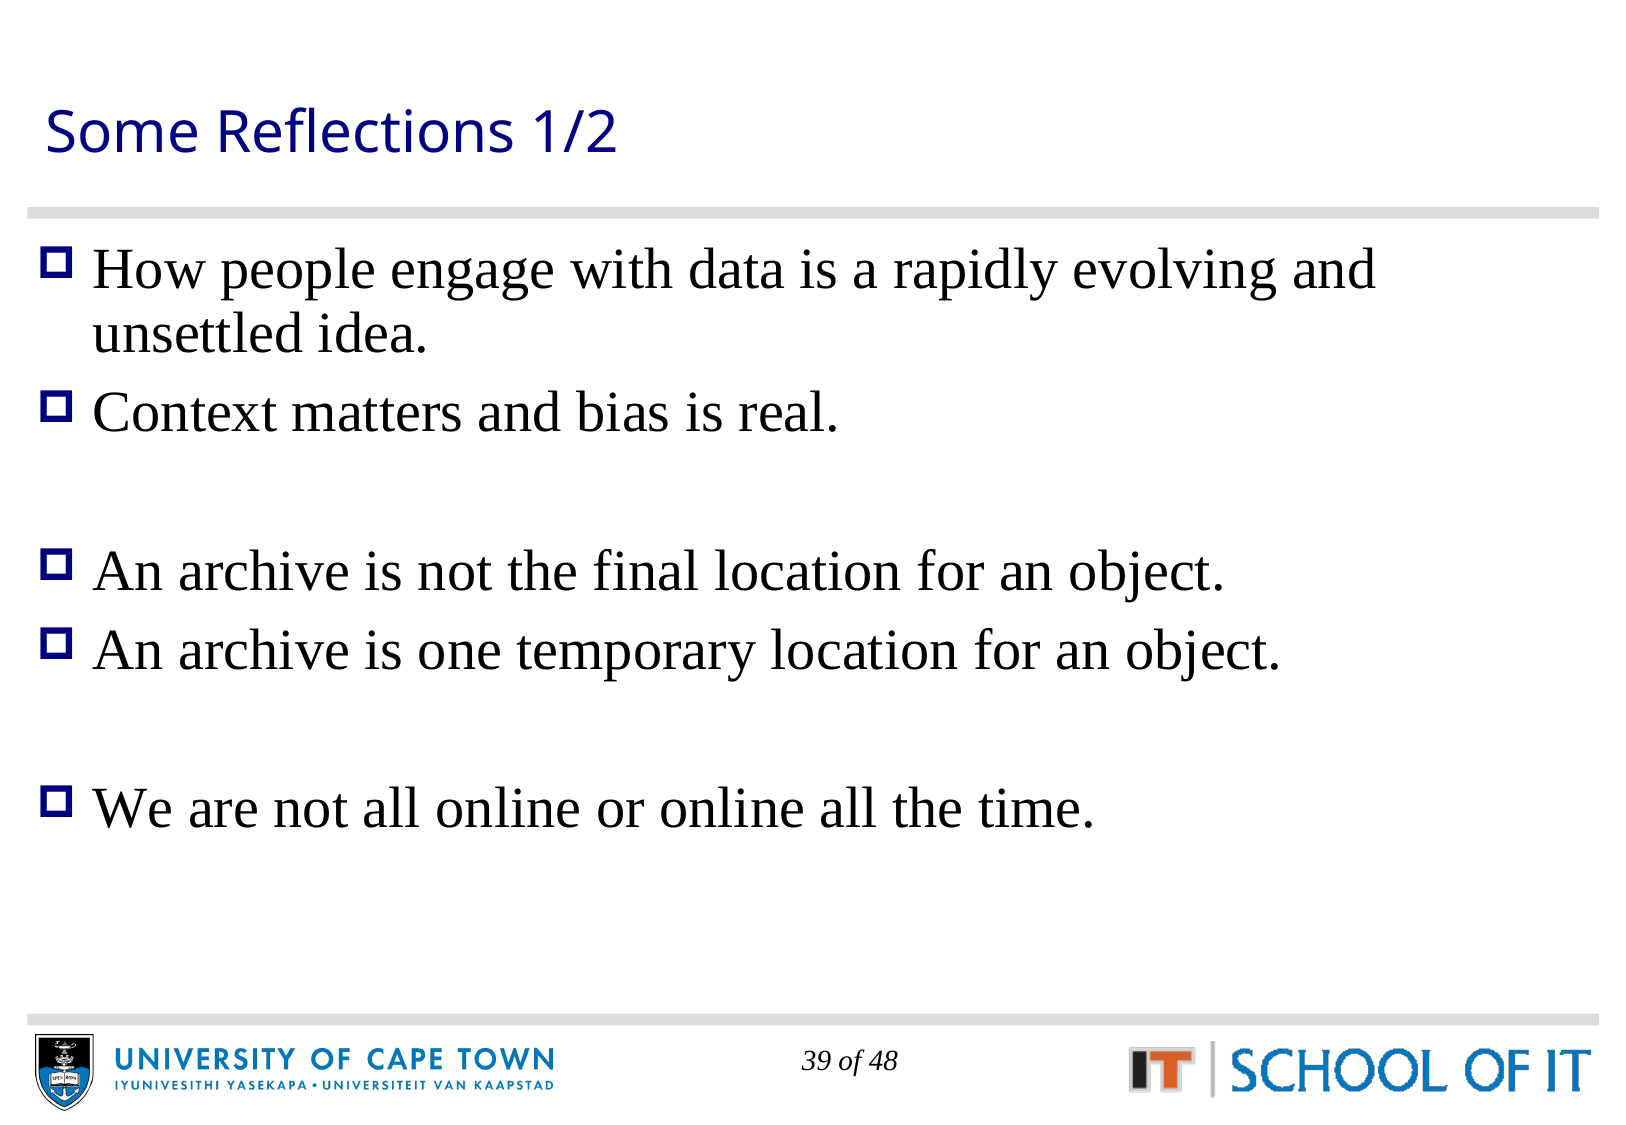

# Some Reflections 1/2
How people engage with data is a rapidly evolving and unsettled idea.
Context matters and bias is real.
An archive is not the final location for an object.
An archive is one temporary location for an object.
We are not all online or online all the time.
39